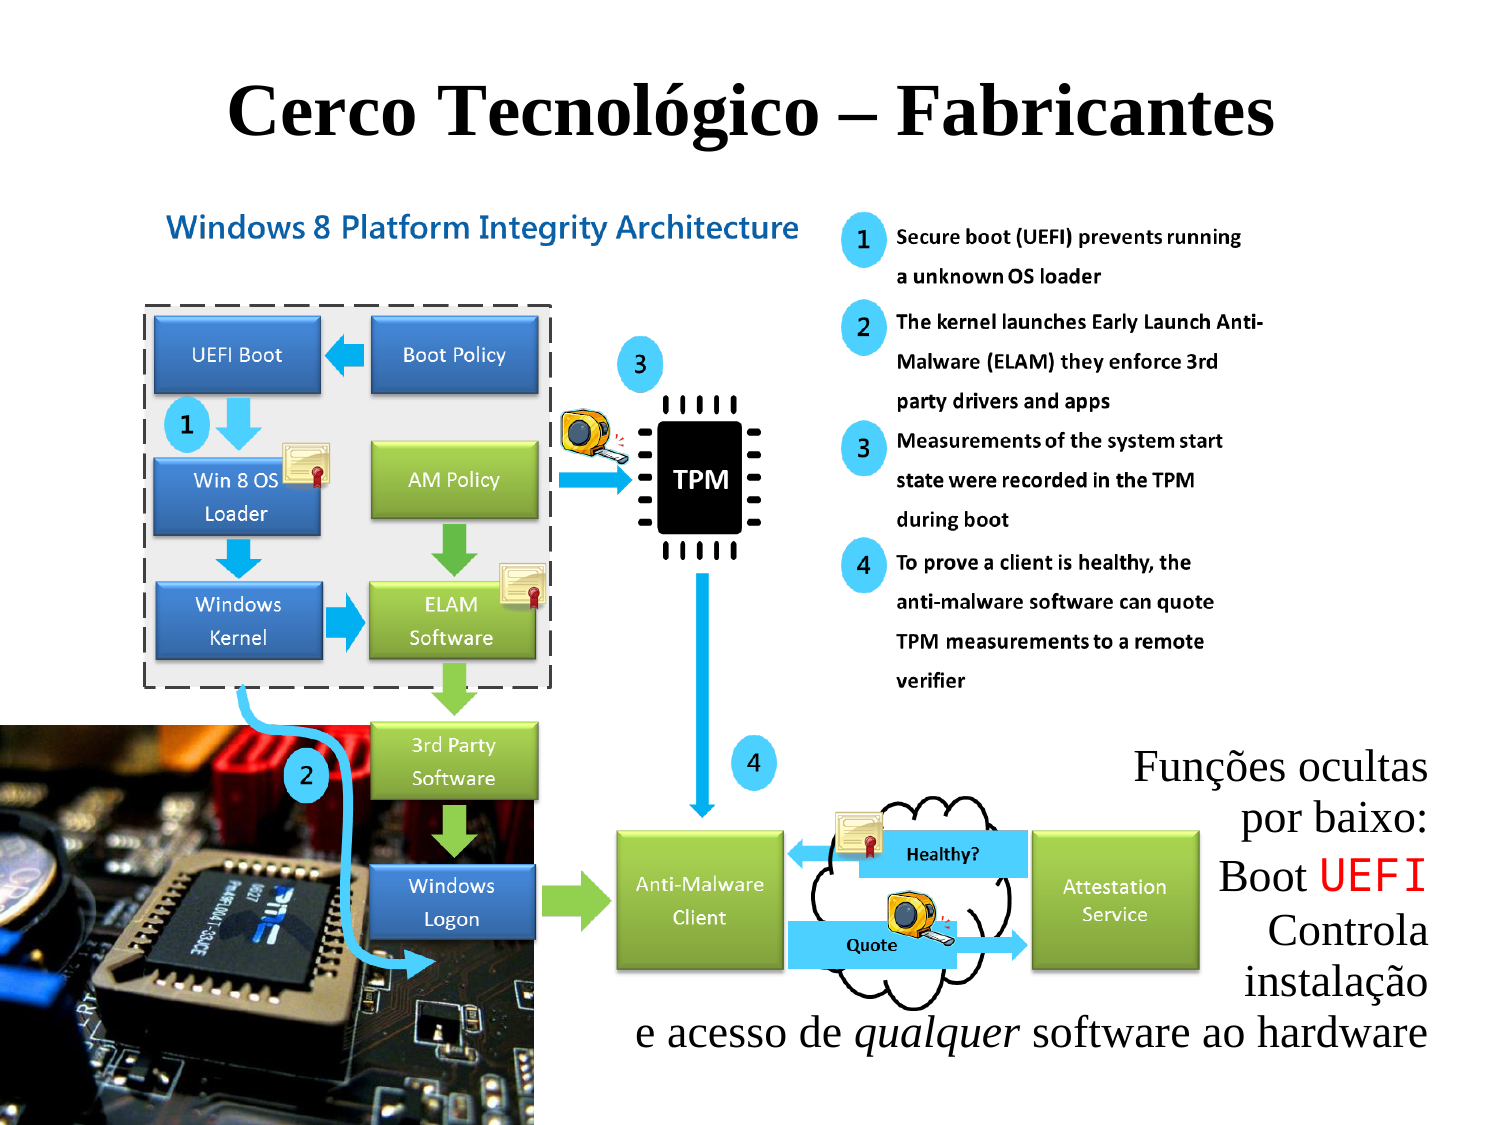

# Cerco Tecnológico – Fabricantes
Funções ocultas
por baixo:
Boot UEFI
Controla
instalação
e acesso de qualquer software ao hardware